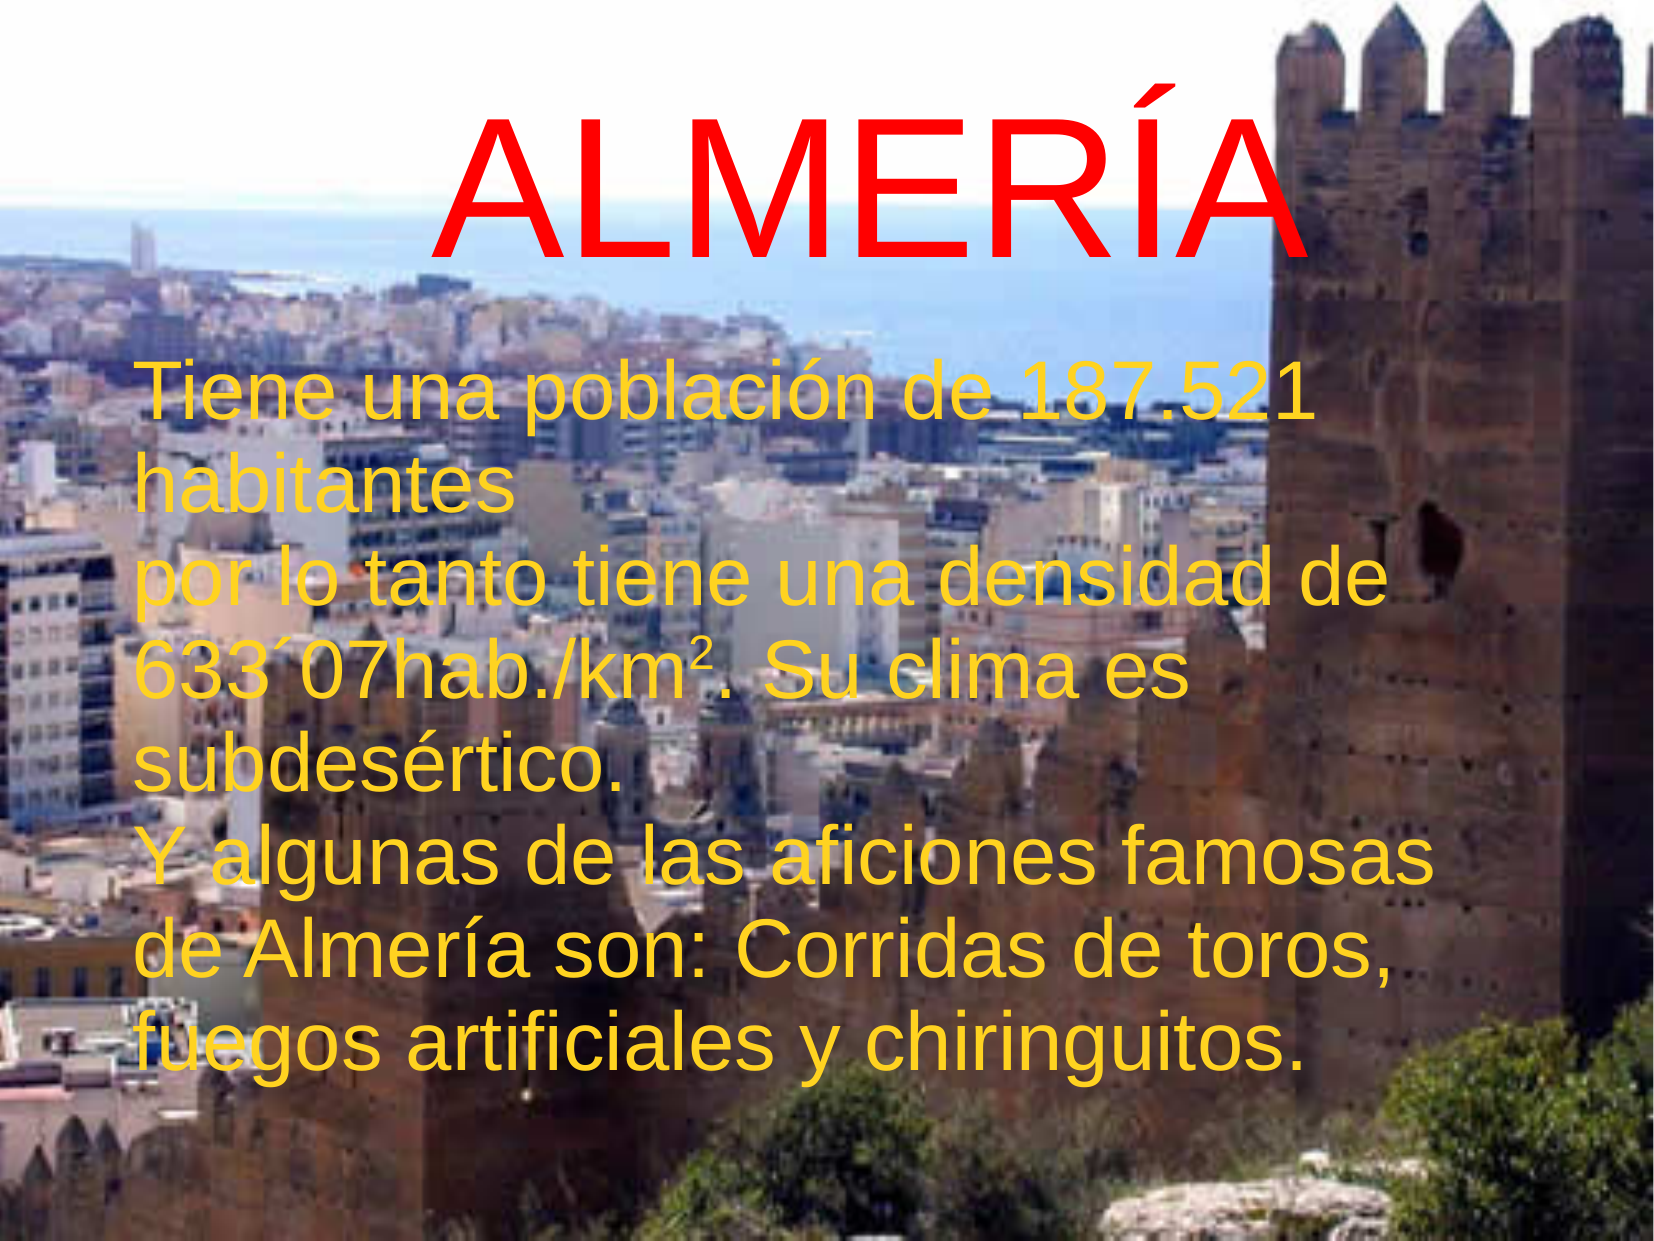

ALMERÍA
Tiene una población de 187.521 habitantes
por lo tanto tiene una densidad de 633´07hab./km2. Su clima es subdesértico.
Y algunas de las aficiones famosas de Almería son: Corridas de toros, fuegos artificiales y chiringuitos.